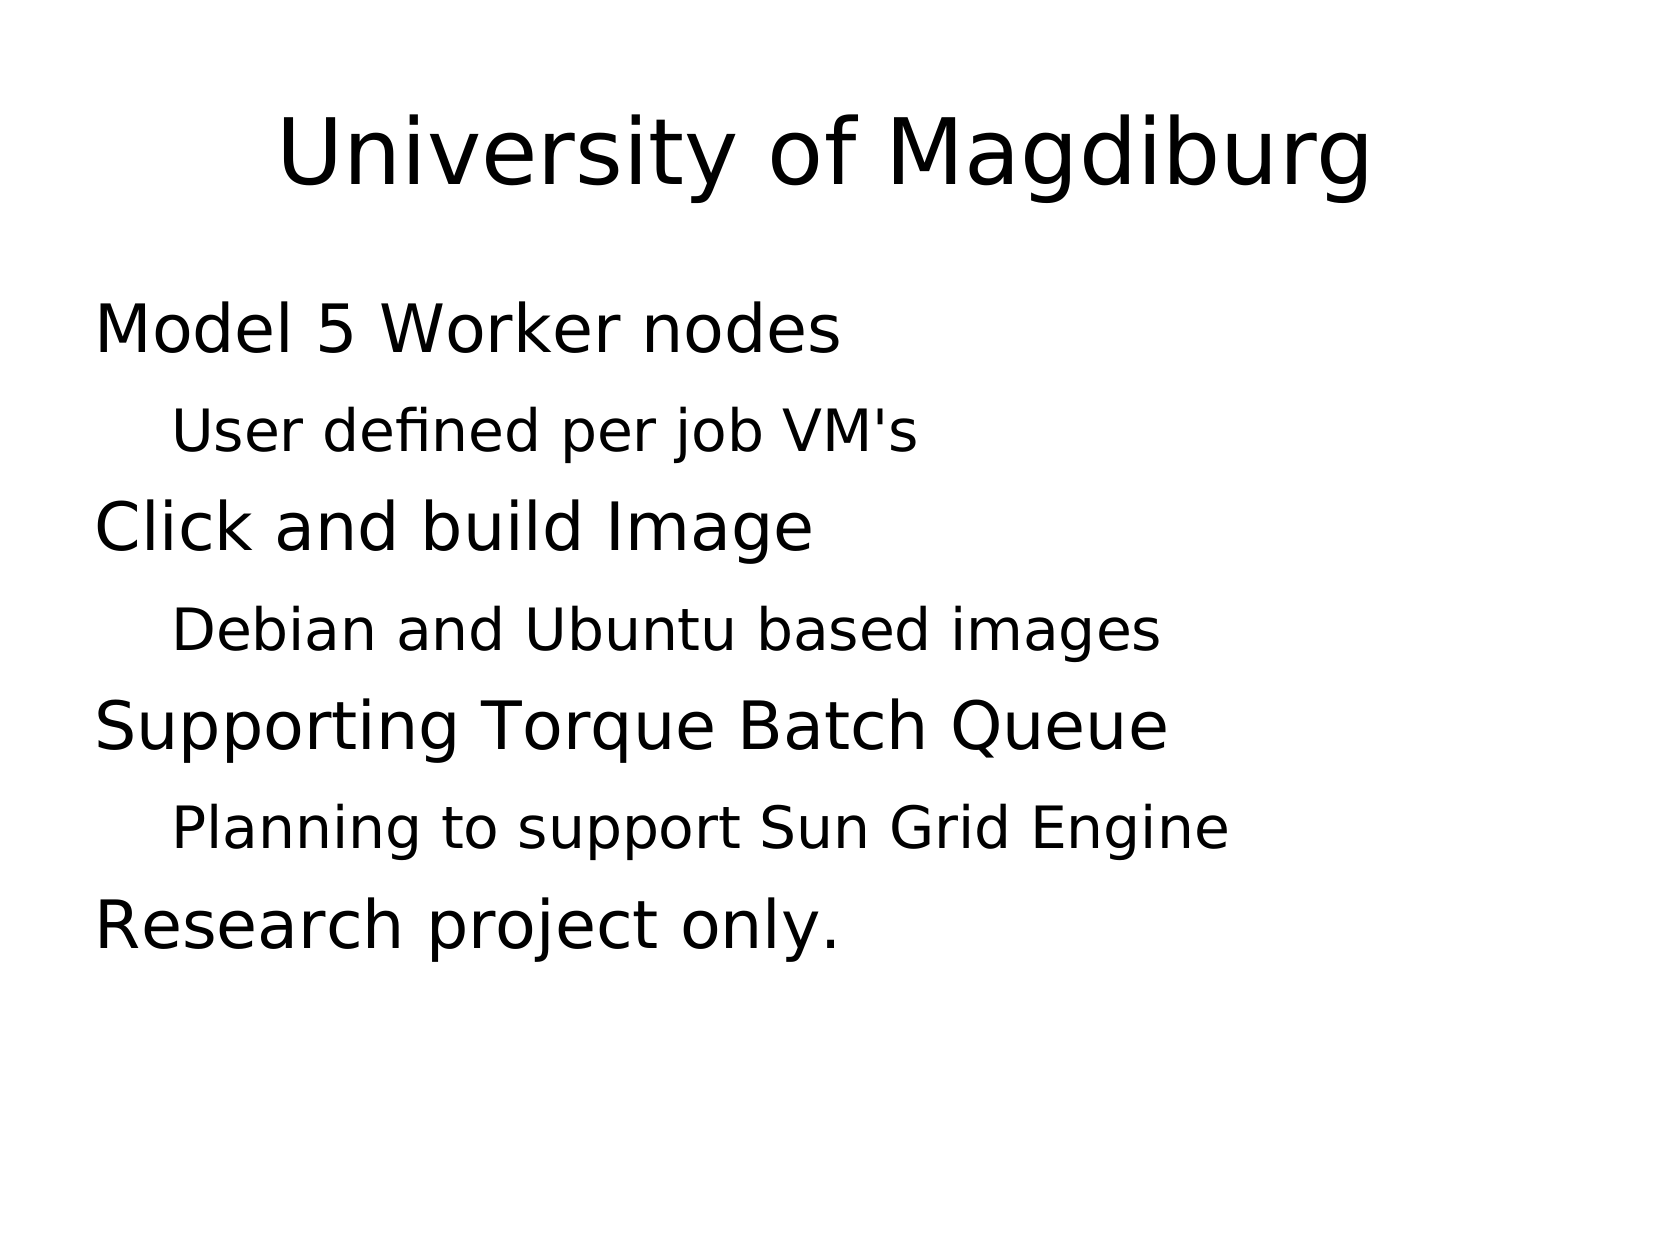

# University of Magdiburg
Model 5 Worker nodes
User defined per job VM's
Click and build Image
Debian and Ubuntu based images
Supporting Torque Batch Queue
Planning to support Sun Grid Engine
Research project only.